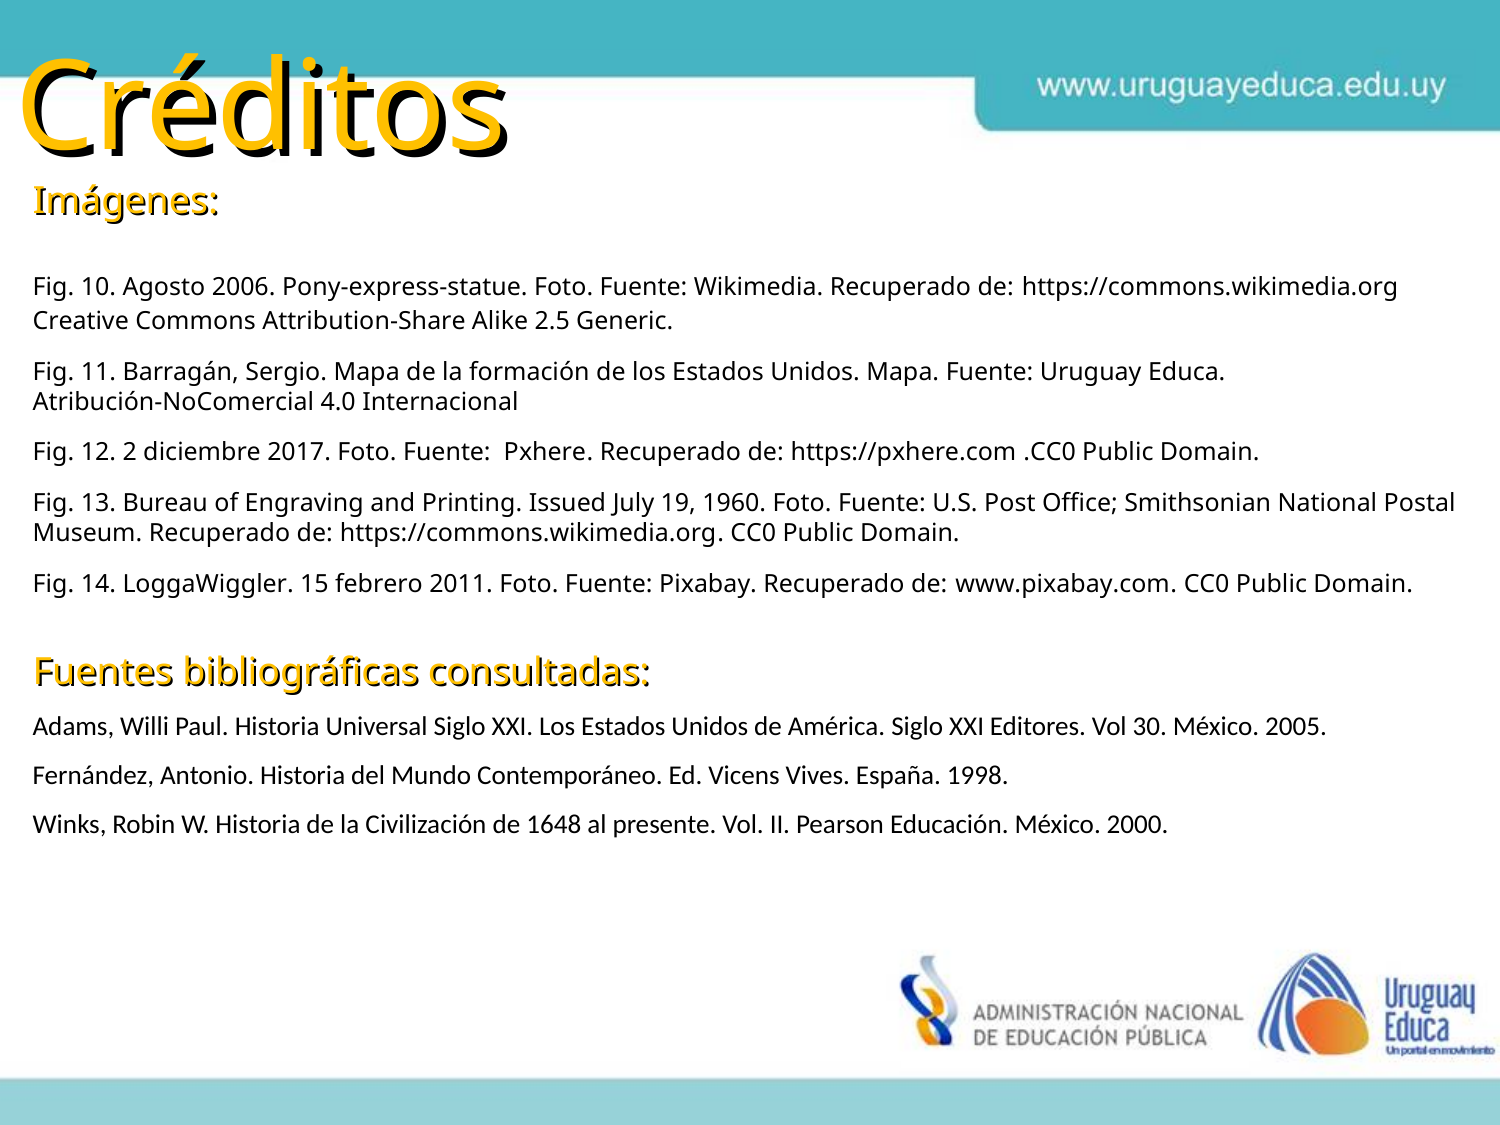

# Créditos
Imágenes:
Fig. 10. Agosto 2006. Pony-express-statue. Foto. Fuente: Wikimedia. Recuperado de: https://commons.wikimedia.org Creative Commons Attribution-Share Alike 2.5 Generic.
Fig. 11. Barragán, Sergio. Mapa de la formación de los Estados Unidos. Mapa. Fuente: Uruguay Educa. Atribución-NoComercial 4.0 Internacional
Fig. 12. 2 diciembre 2017. Foto. Fuente: Pxhere. Recuperado de: https://pxhere.com .CC0 Public Domain.
Fig. 13. Bureau of Engraving and Printing. Issued July 19, 1960. Foto. Fuente: U.S. Post Office; Smithsonian National Postal Museum. Recuperado de: https://commons.wikimedia.org. CC0 Public Domain.
Fig. 14. LoggaWiggler. 15 febrero 2011. Foto. Fuente: Pixabay. Recuperado de: www.pixabay.com. CC0 Public Domain.
Fuentes bibliográficas consultadas:
Adams, Willi Paul. Historia Universal Siglo XXI. Los Estados Unidos de América. Siglo XXI Editores. Vol 30. México. 2005.
Fernández, Antonio. Historia del Mundo Contemporáneo. Ed. Vicens Vives. España. 1998.
Winks, Robin W. Historia de la Civilización de 1648 al presente. Vol. II. Pearson Educación. México. 2000.